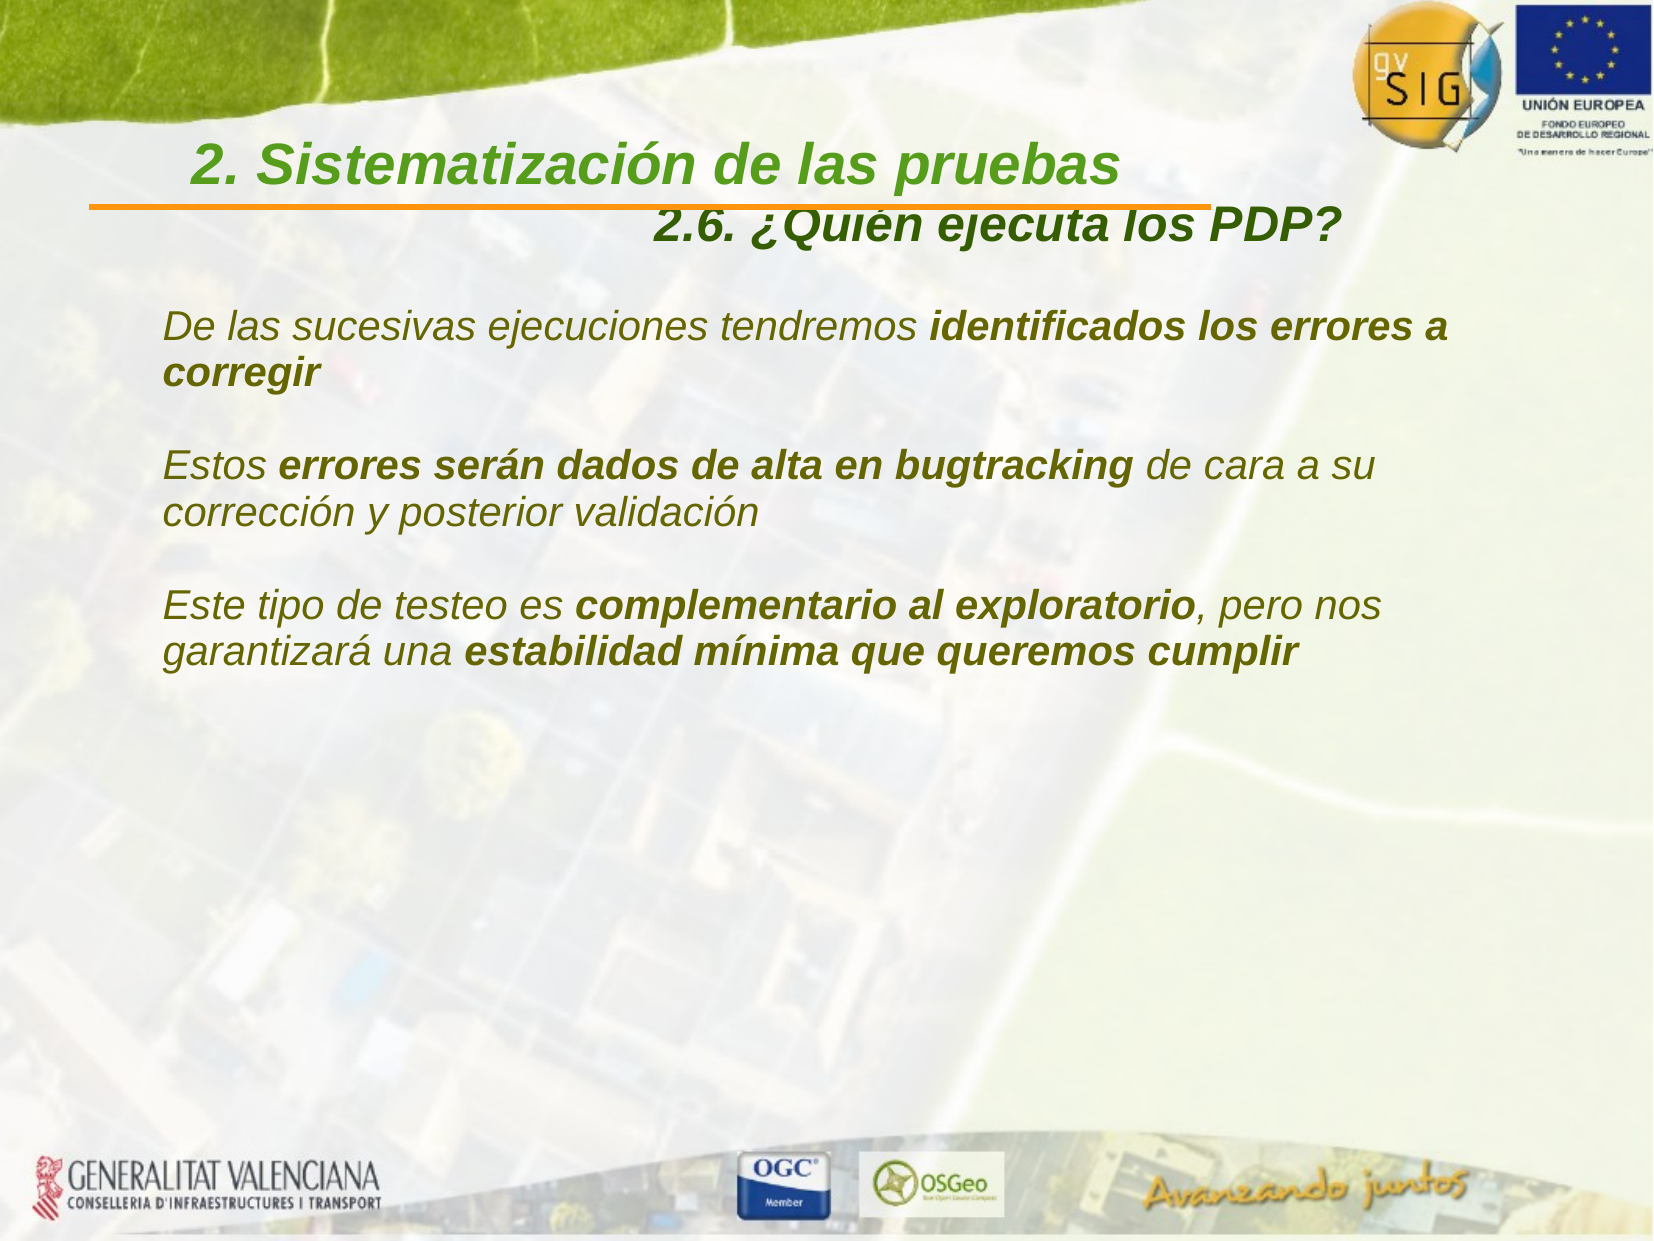

2. Sistematización de las pruebas
2.6. ¿Quién ejecuta los PDP?
De las sucesivas ejecuciones tendremos identificados los errores a corregir
Estos errores serán dados de alta en bugtracking de cara a su corrección y posterior validación
Este tipo de testeo es complementario al exploratorio, pero nos garantizará una estabilidad mínima que queremos cumplir